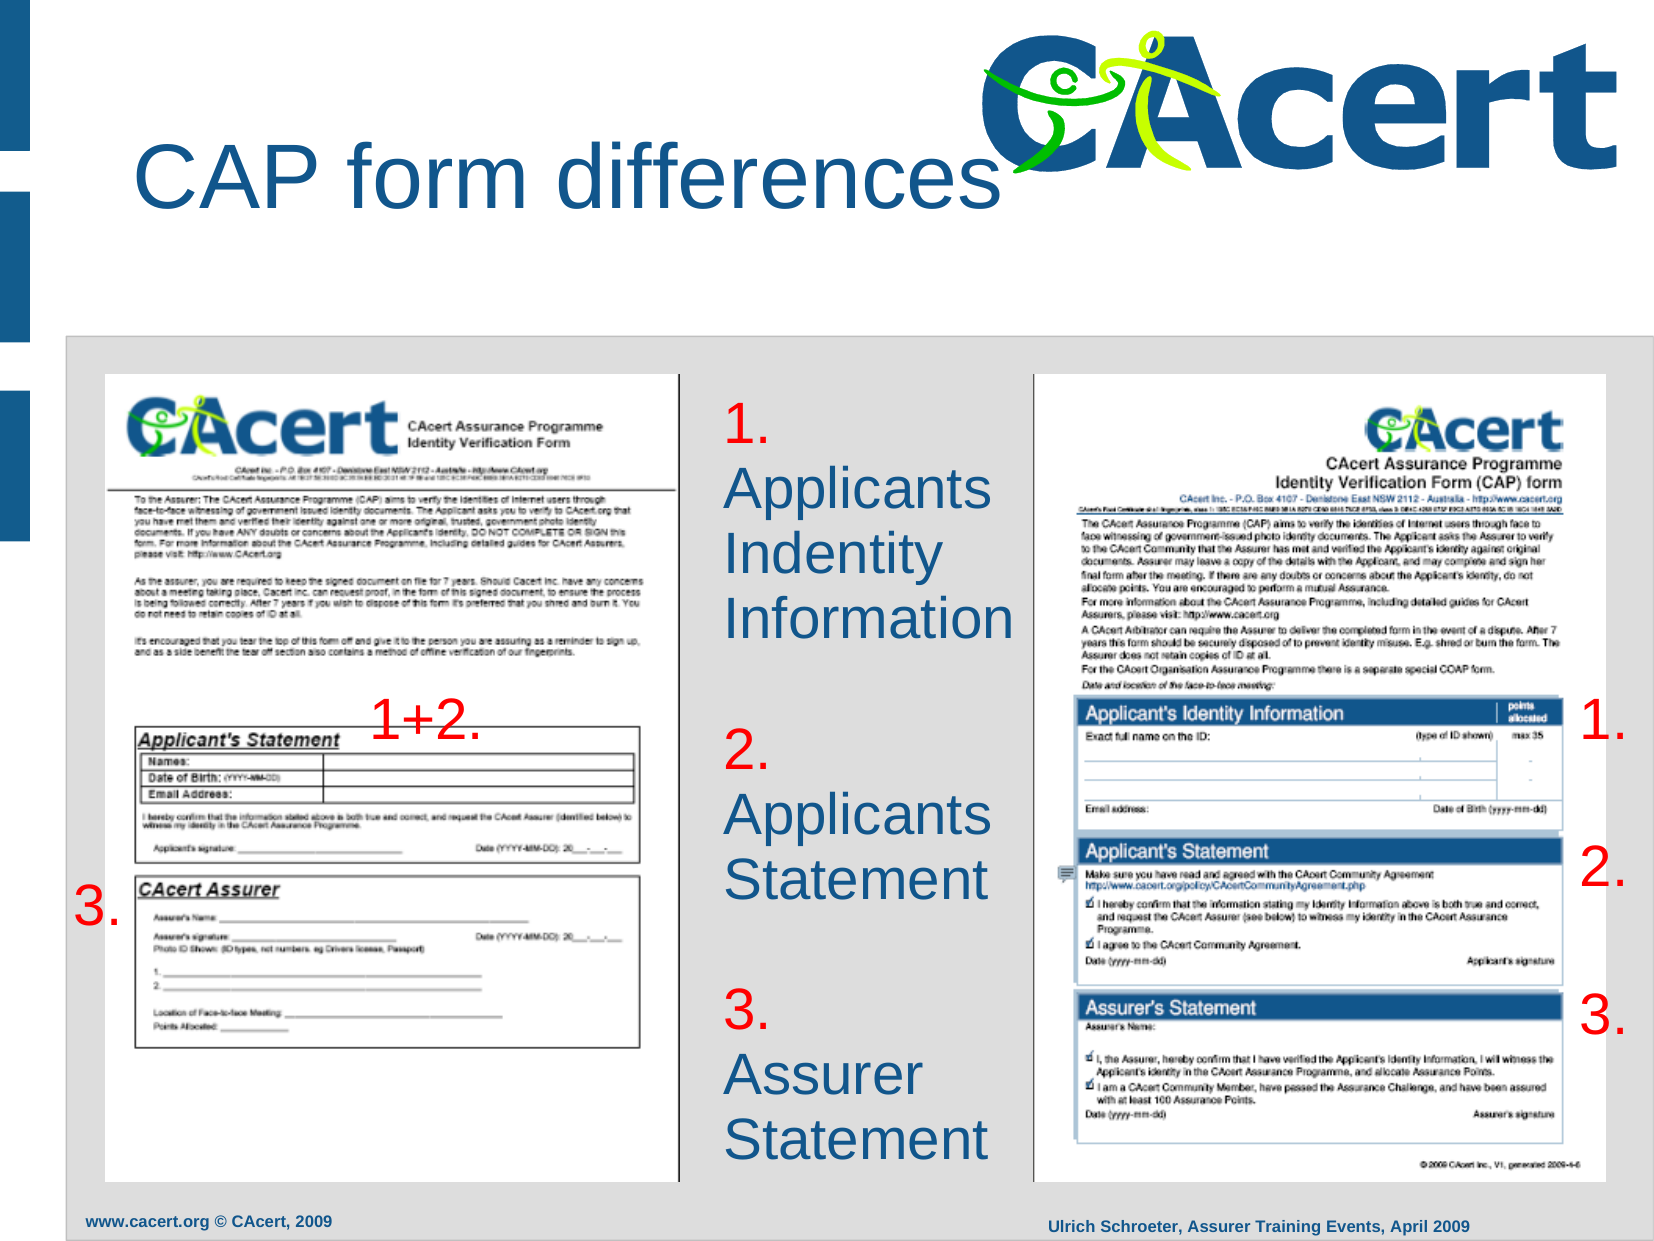

CAP form differences
1.
Applicants
Indentity
Information
2.
Applicants
Statement
3.
Assurer
Statement
1+2.
1.
2.
3.
3.